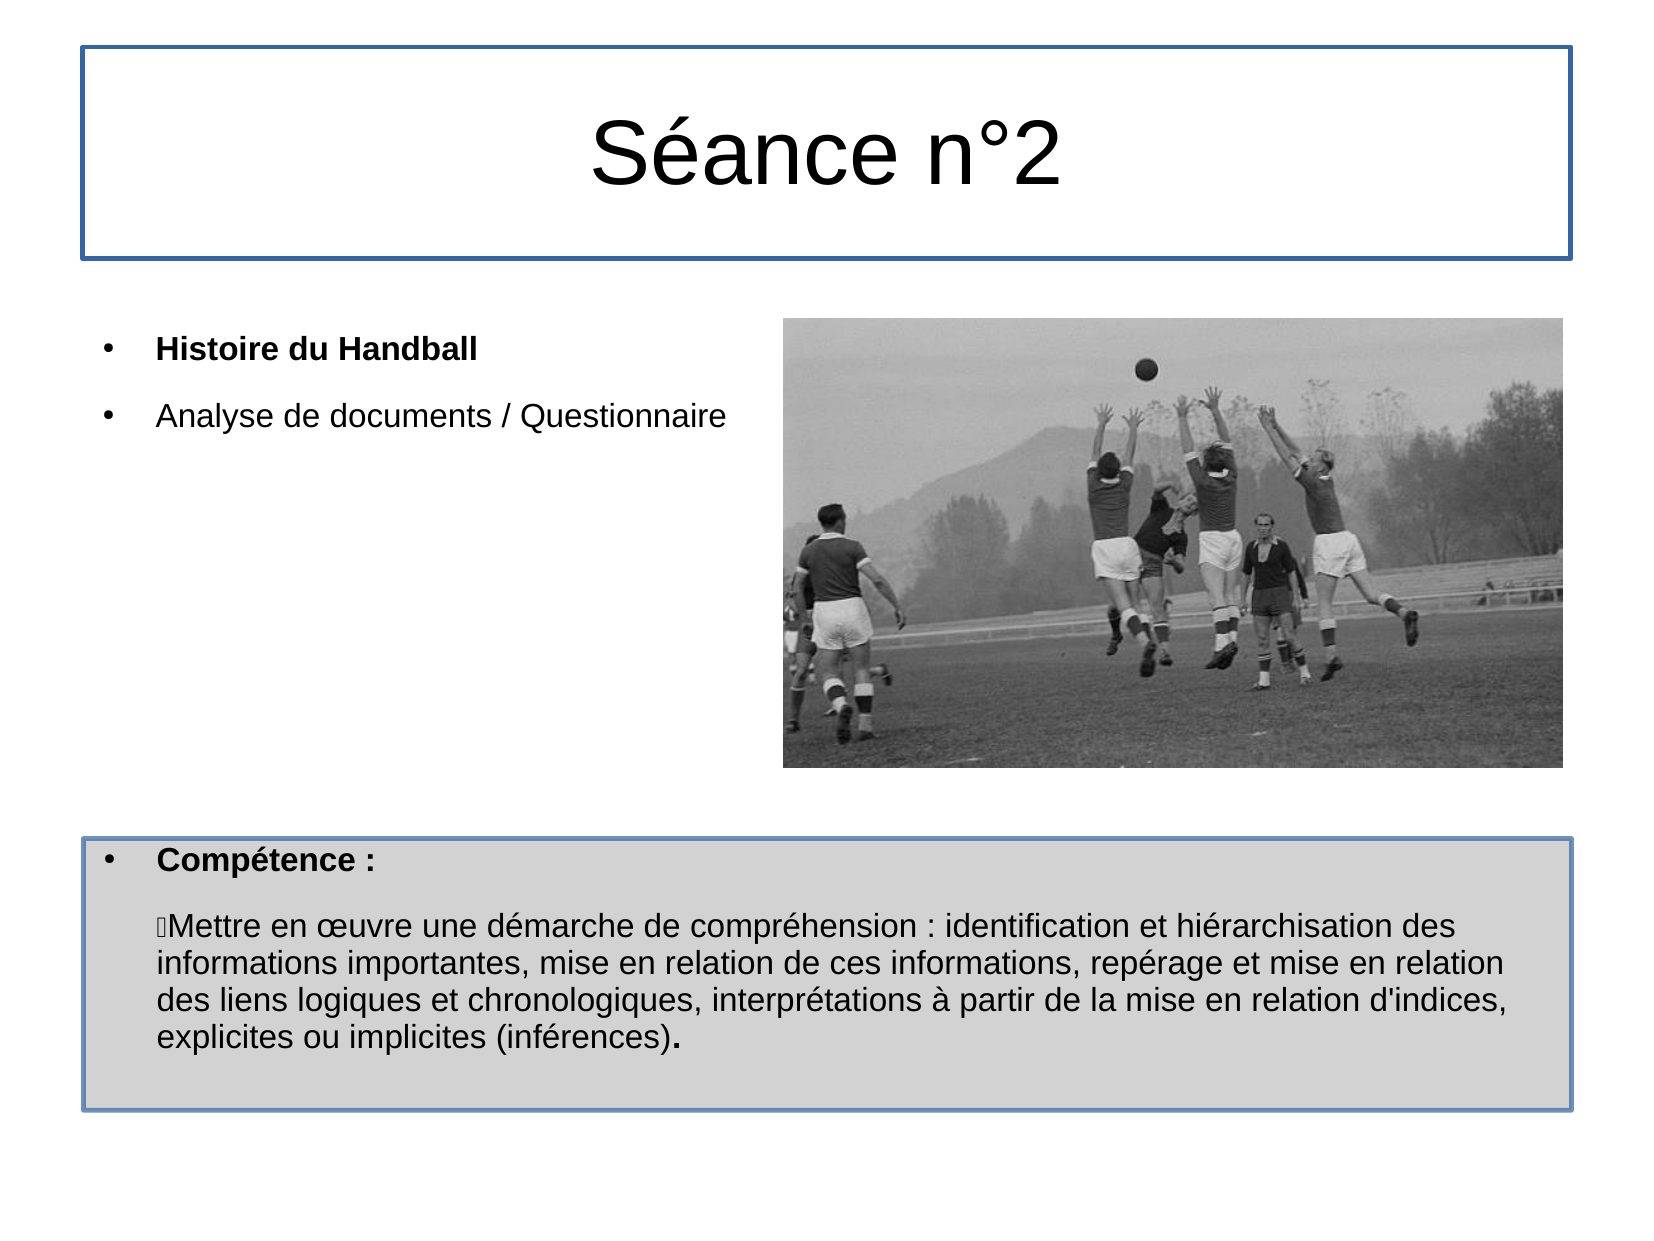

Séance n°2
# Histoire du Handball
Analyse de documents / Questionnaire
Compétence :
Mettre en œuvre une démarche de compréhension : identification et hiérarchisation des informations importantes, mise en relation de ces informations, repérage et mise en relation des liens logiques et chronologiques, interprétations à partir de la mise en relation d'indices, explicites ou implicites (inférences).